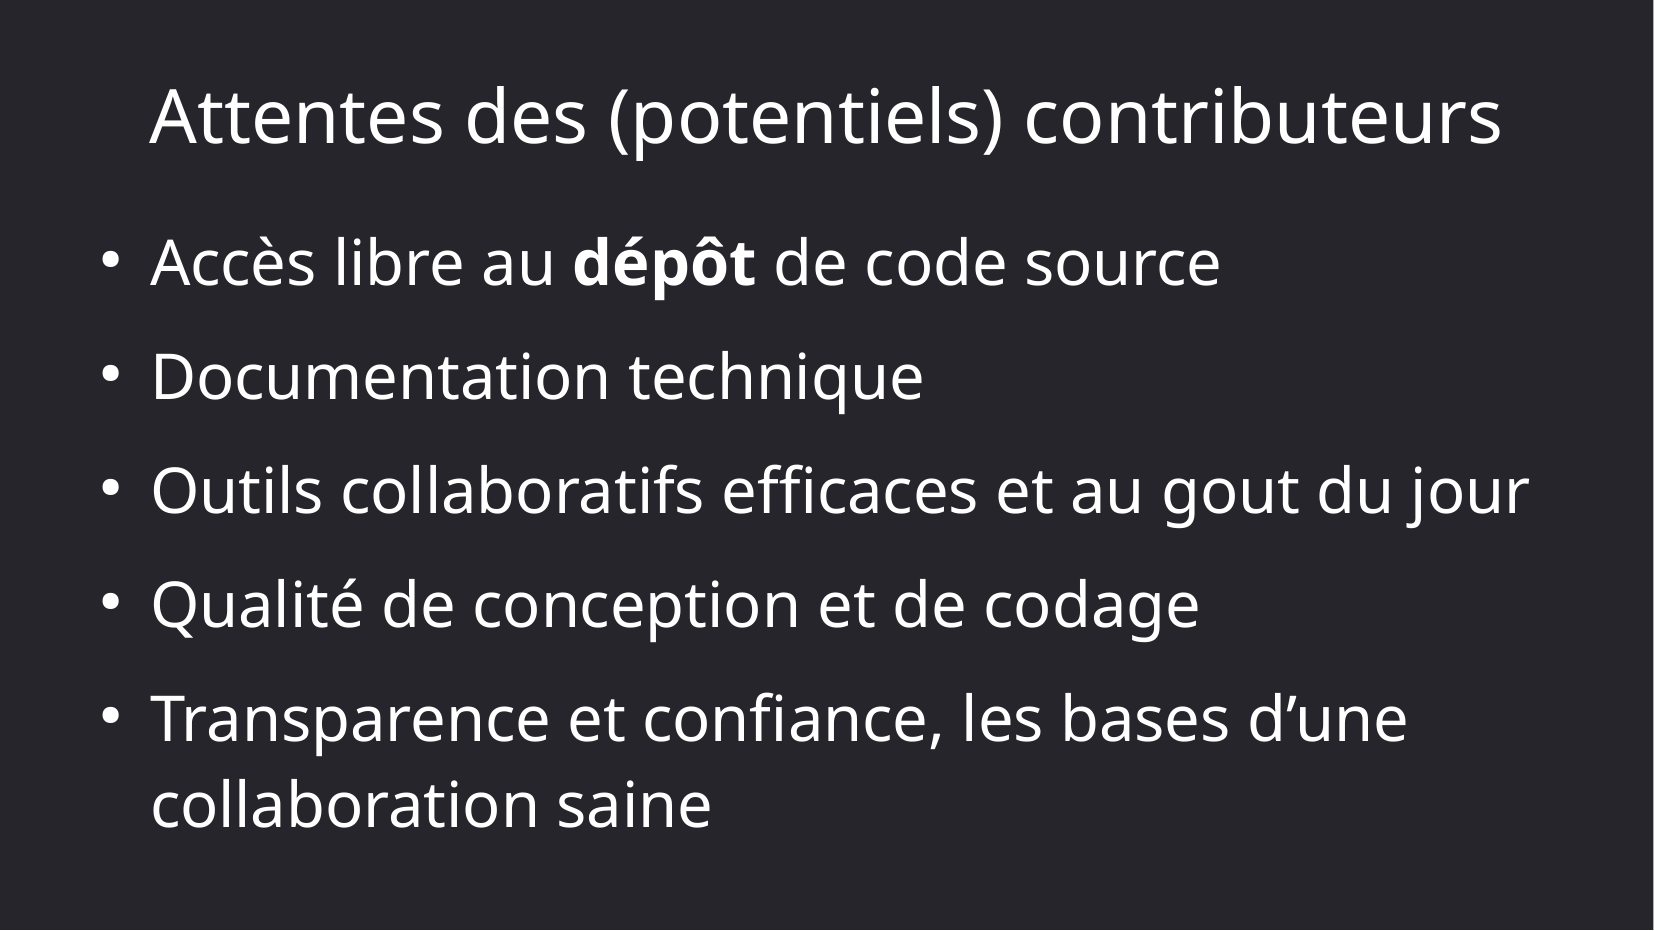

# Attentes des (potentiels) contributeurs
Accès libre au dépôt de code source
Documentation technique
Outils collaboratifs efficaces et au gout du jour
Qualité de conception et de codage
Transparence et confiance, les bases d’une collaboration saine